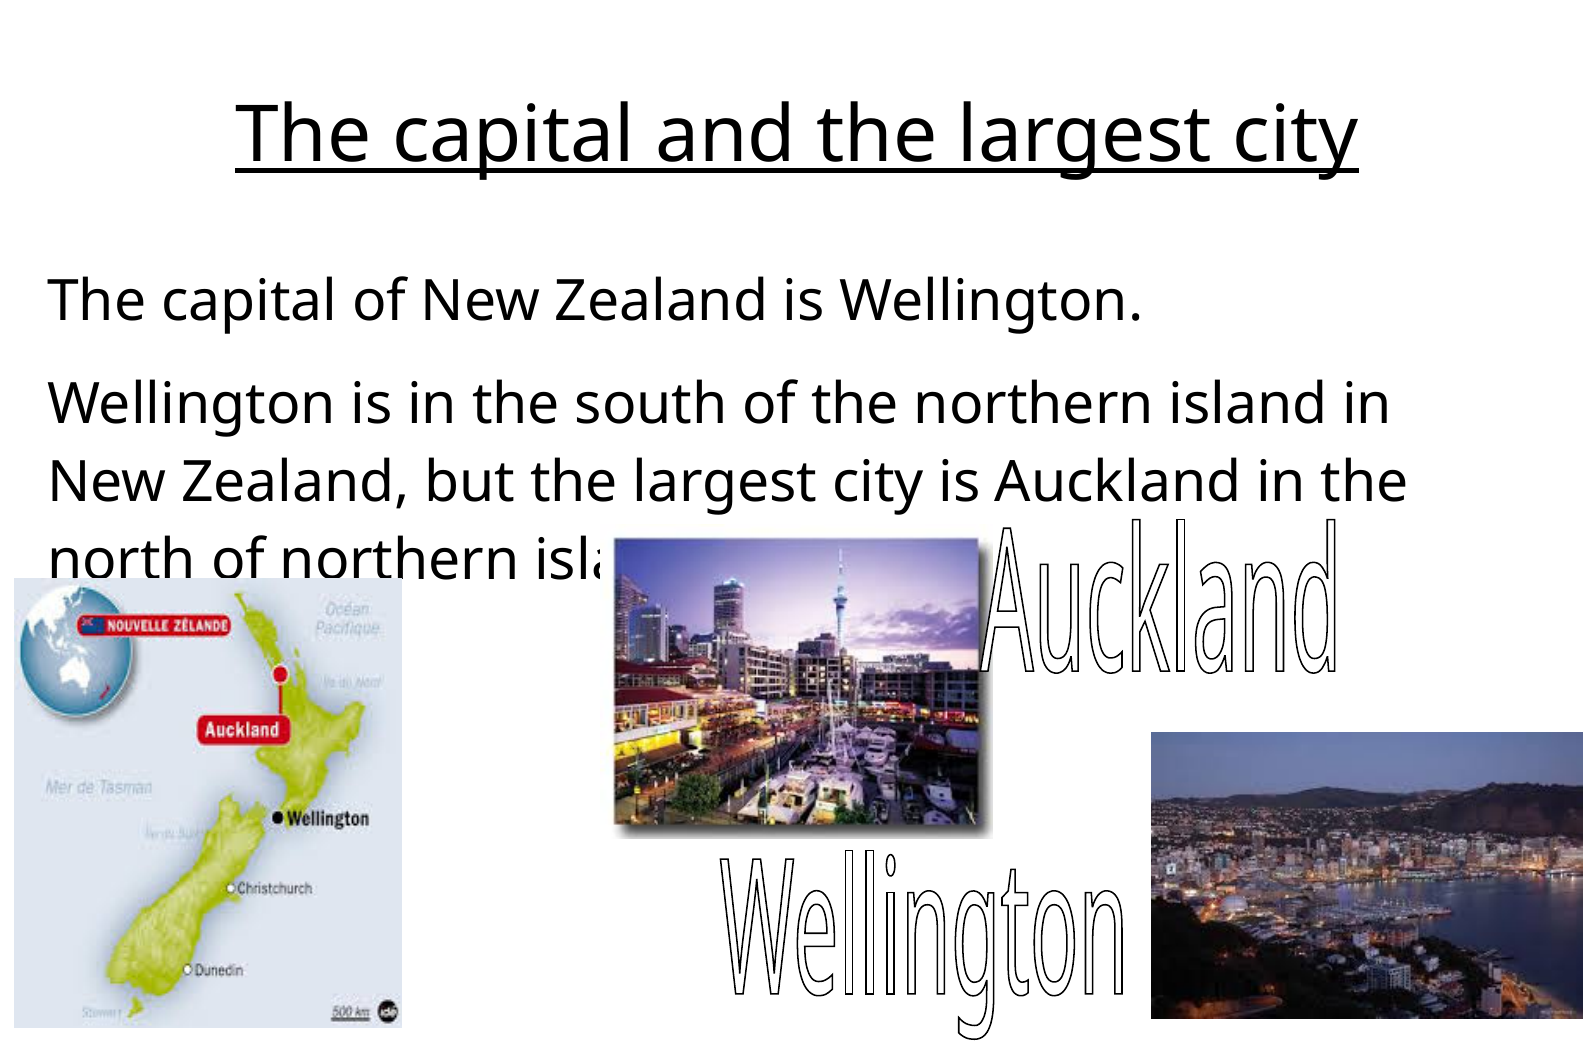

# The capital and the largest city
The capital of New Zealand is Wellington.
Wellington is in the south of the northern island in New Zealand, but the largest city is Auckland in the north of northern island.
Auckland
Wellington